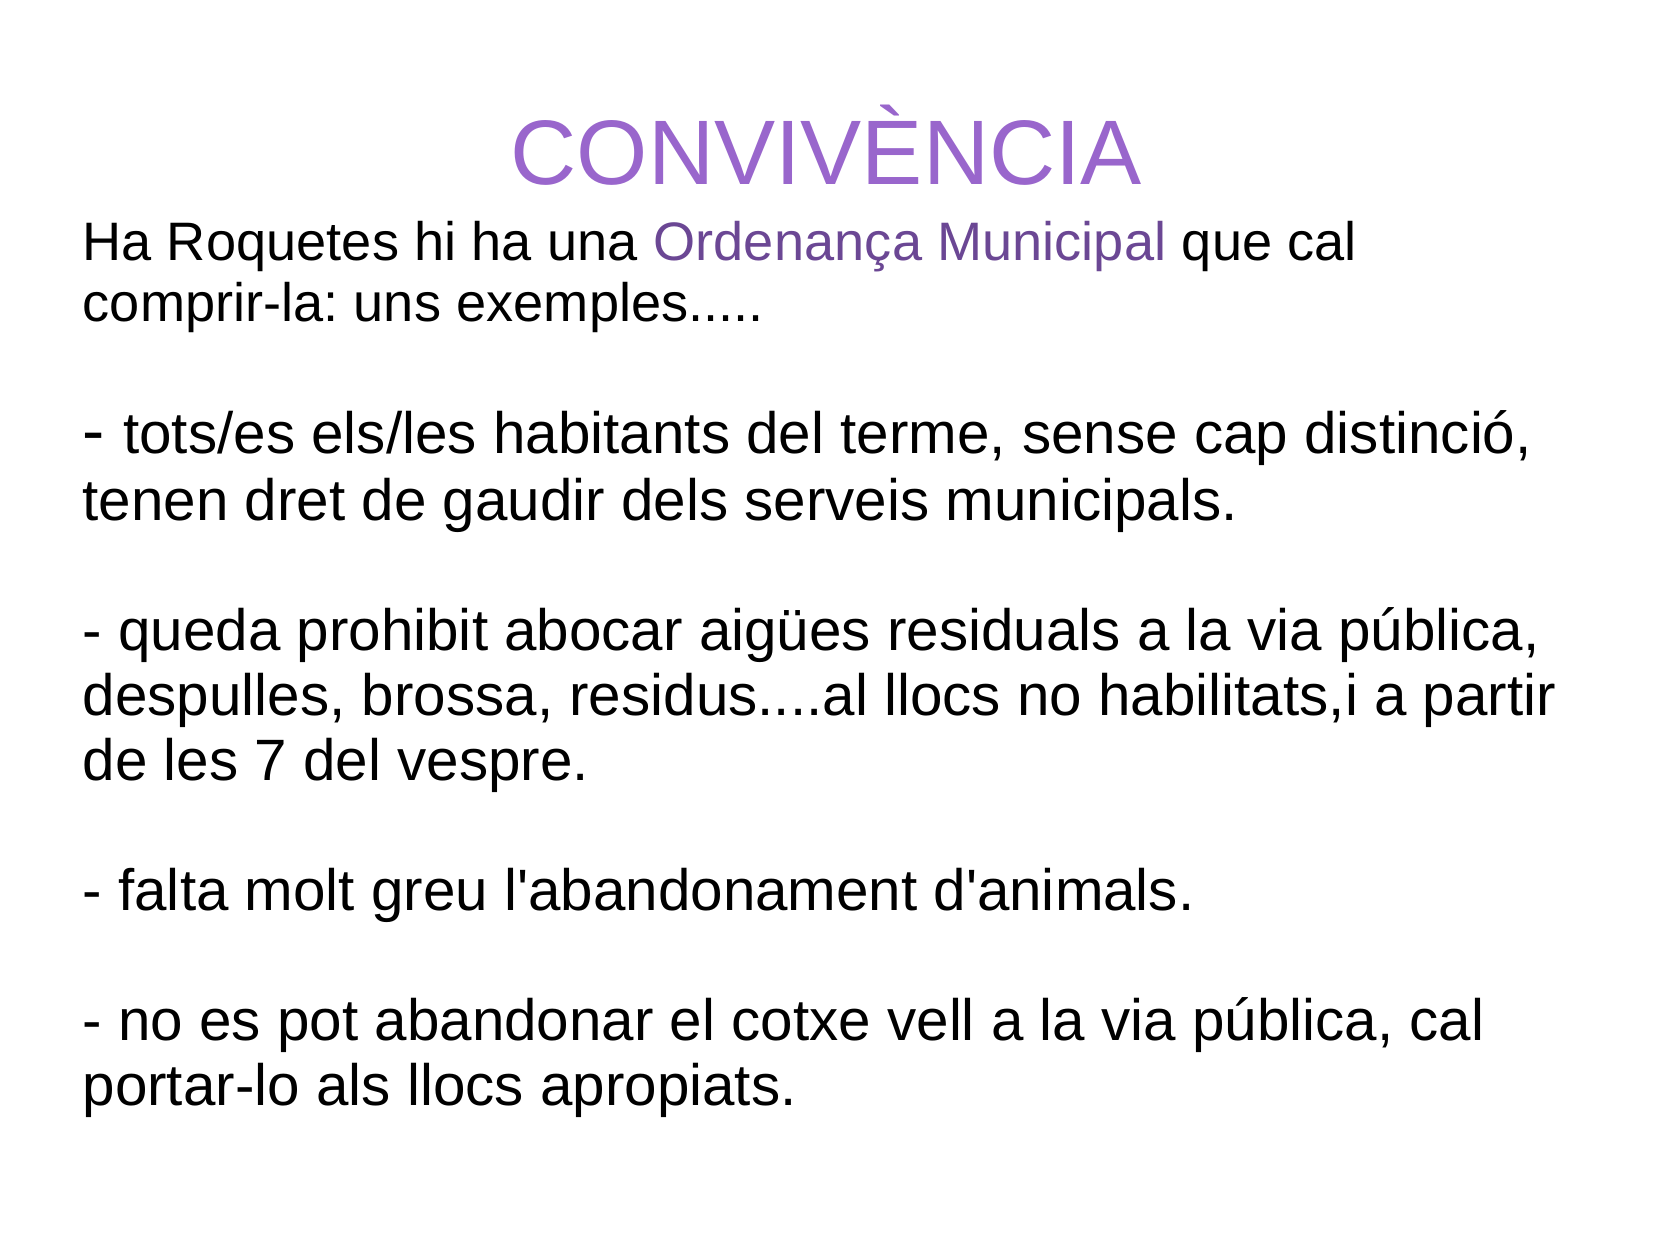

# CONVIVÈNCIA
Ha Roquetes hi ha una Ordenança Municipal que cal comprir-la: uns exemples.....
- tots/es els/les habitants del terme, sense cap distinció, tenen dret de gaudir dels serveis municipals.
- queda prohibit abocar aigües residuals a la via pública, despulles, brossa, residus....al llocs no habilitats,i a partir de les 7 del vespre.
- falta molt greu l'abandonament d'animals.
- no es pot abandonar el cotxe vell a la via pública, cal portar-lo als llocs apropiats.